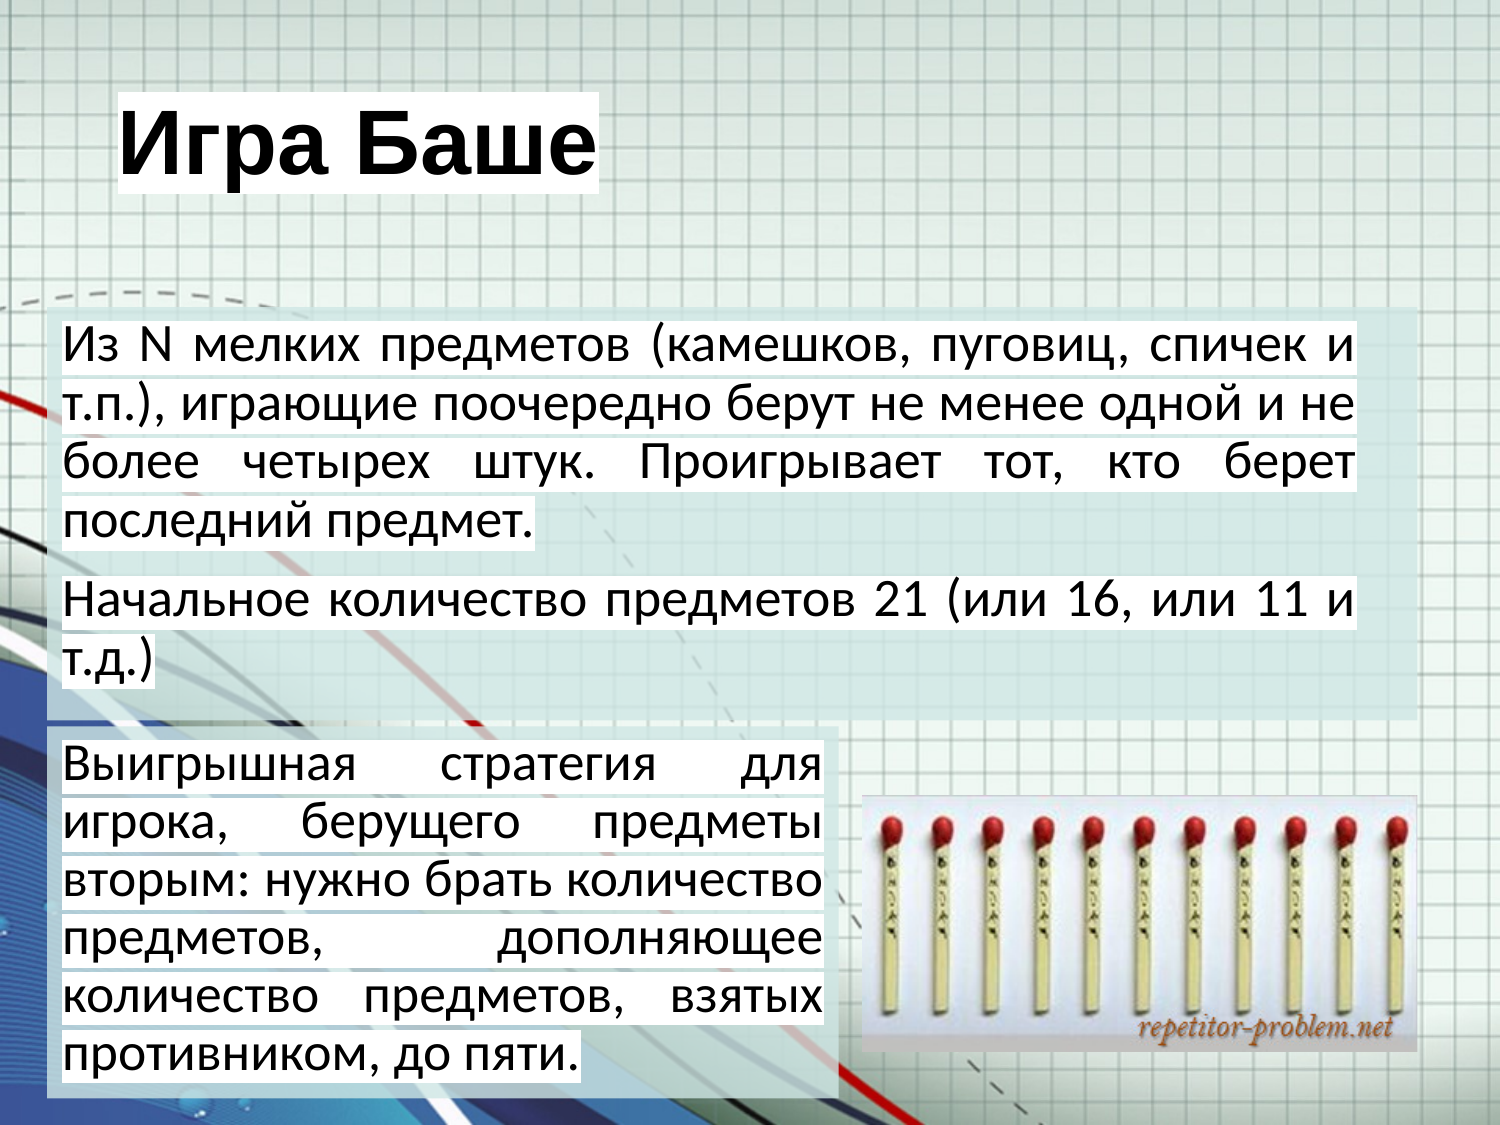

Игра Баше
#
Из N мелких предметов (камешков, пуговиц, спичек и т.п.), играющие поочередно берут не менее одной и не более четырех штук. Проигрывает тот, кто берет последний предмет.
Начальное количество предметов 21 (или 16, или 11 и т.д.)
Выигрышная стратегия для игрока, берущего предметы вторым: нужно брать количество предметов, дополняющее количество предметов, взятых противником, до пяти.